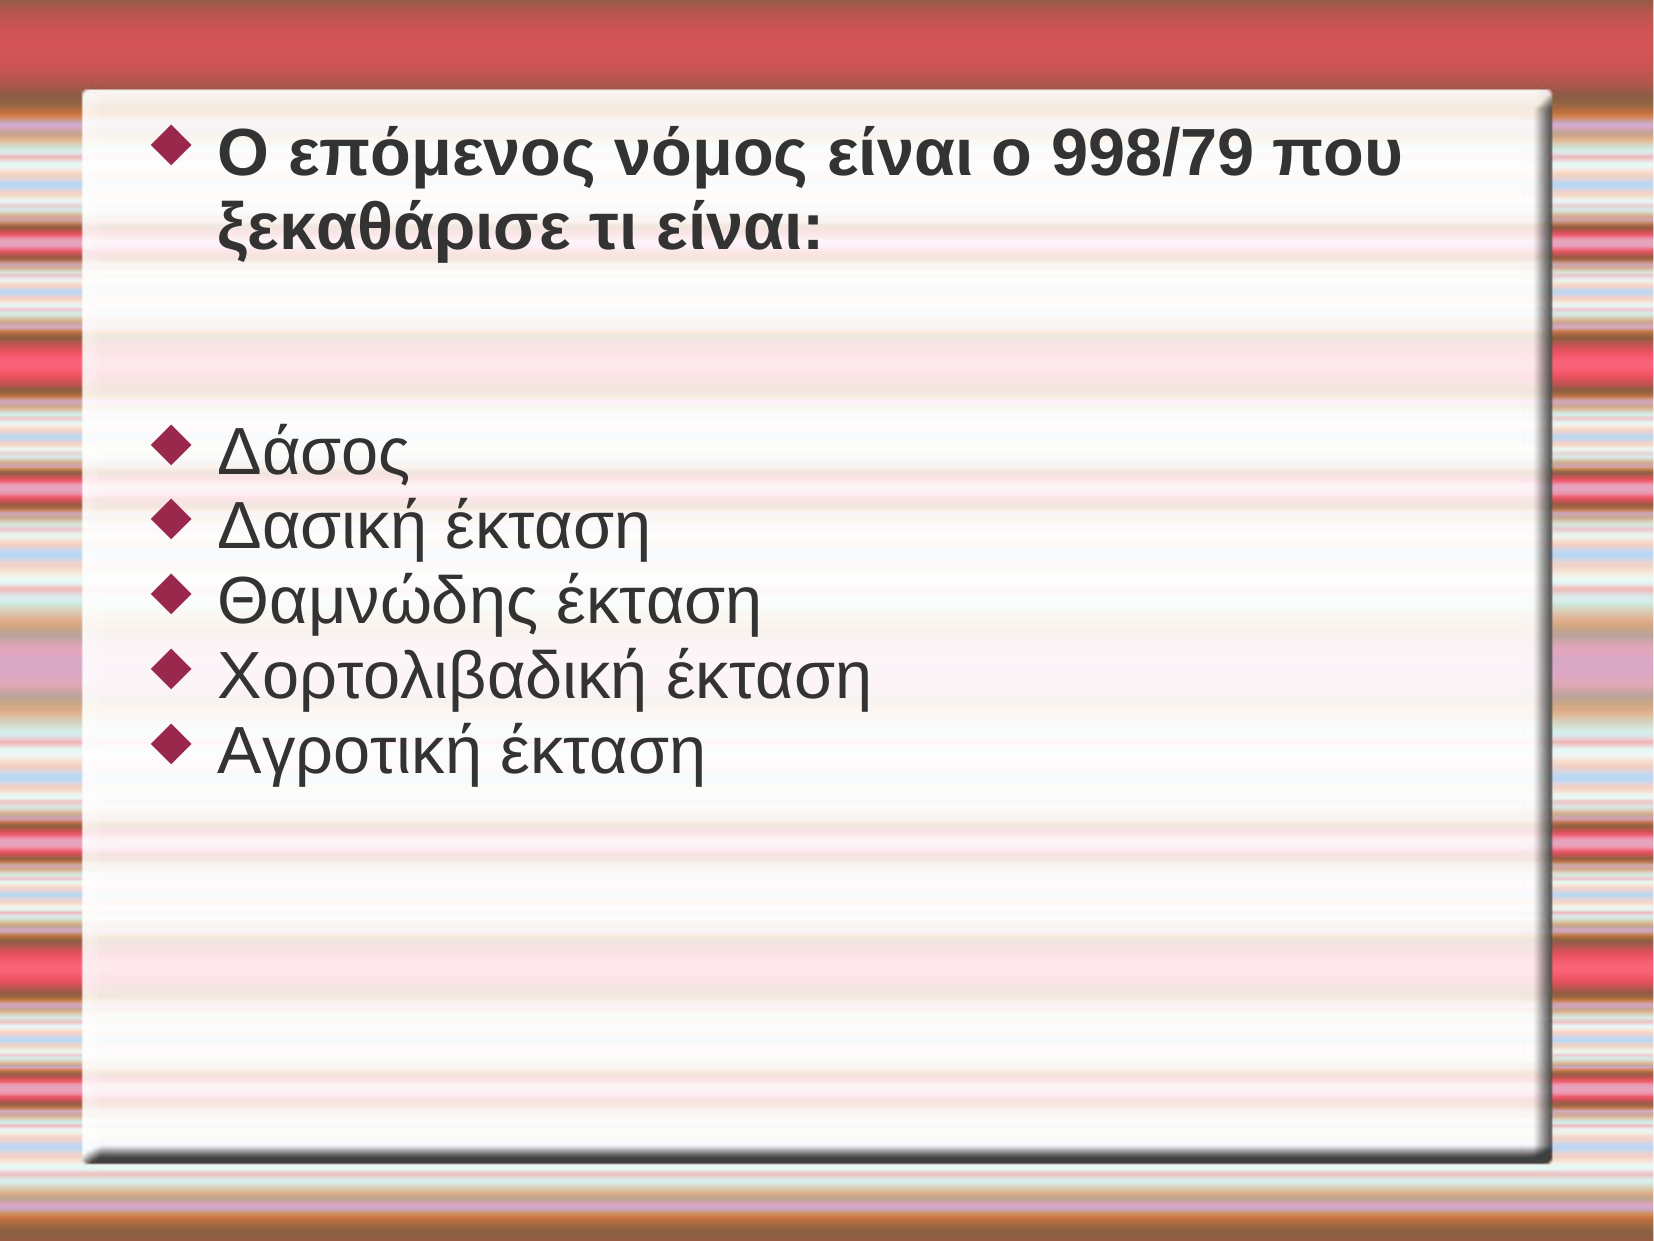

Ο επόμενος νόμος είναι ο 998/79 που ξεκαθάρισε τι είναι:
Δάσος
Δασική έκταση
Θαμνώδης έκταση
Χορτολιβαδική έκταση
Αγροτική έκταση
#